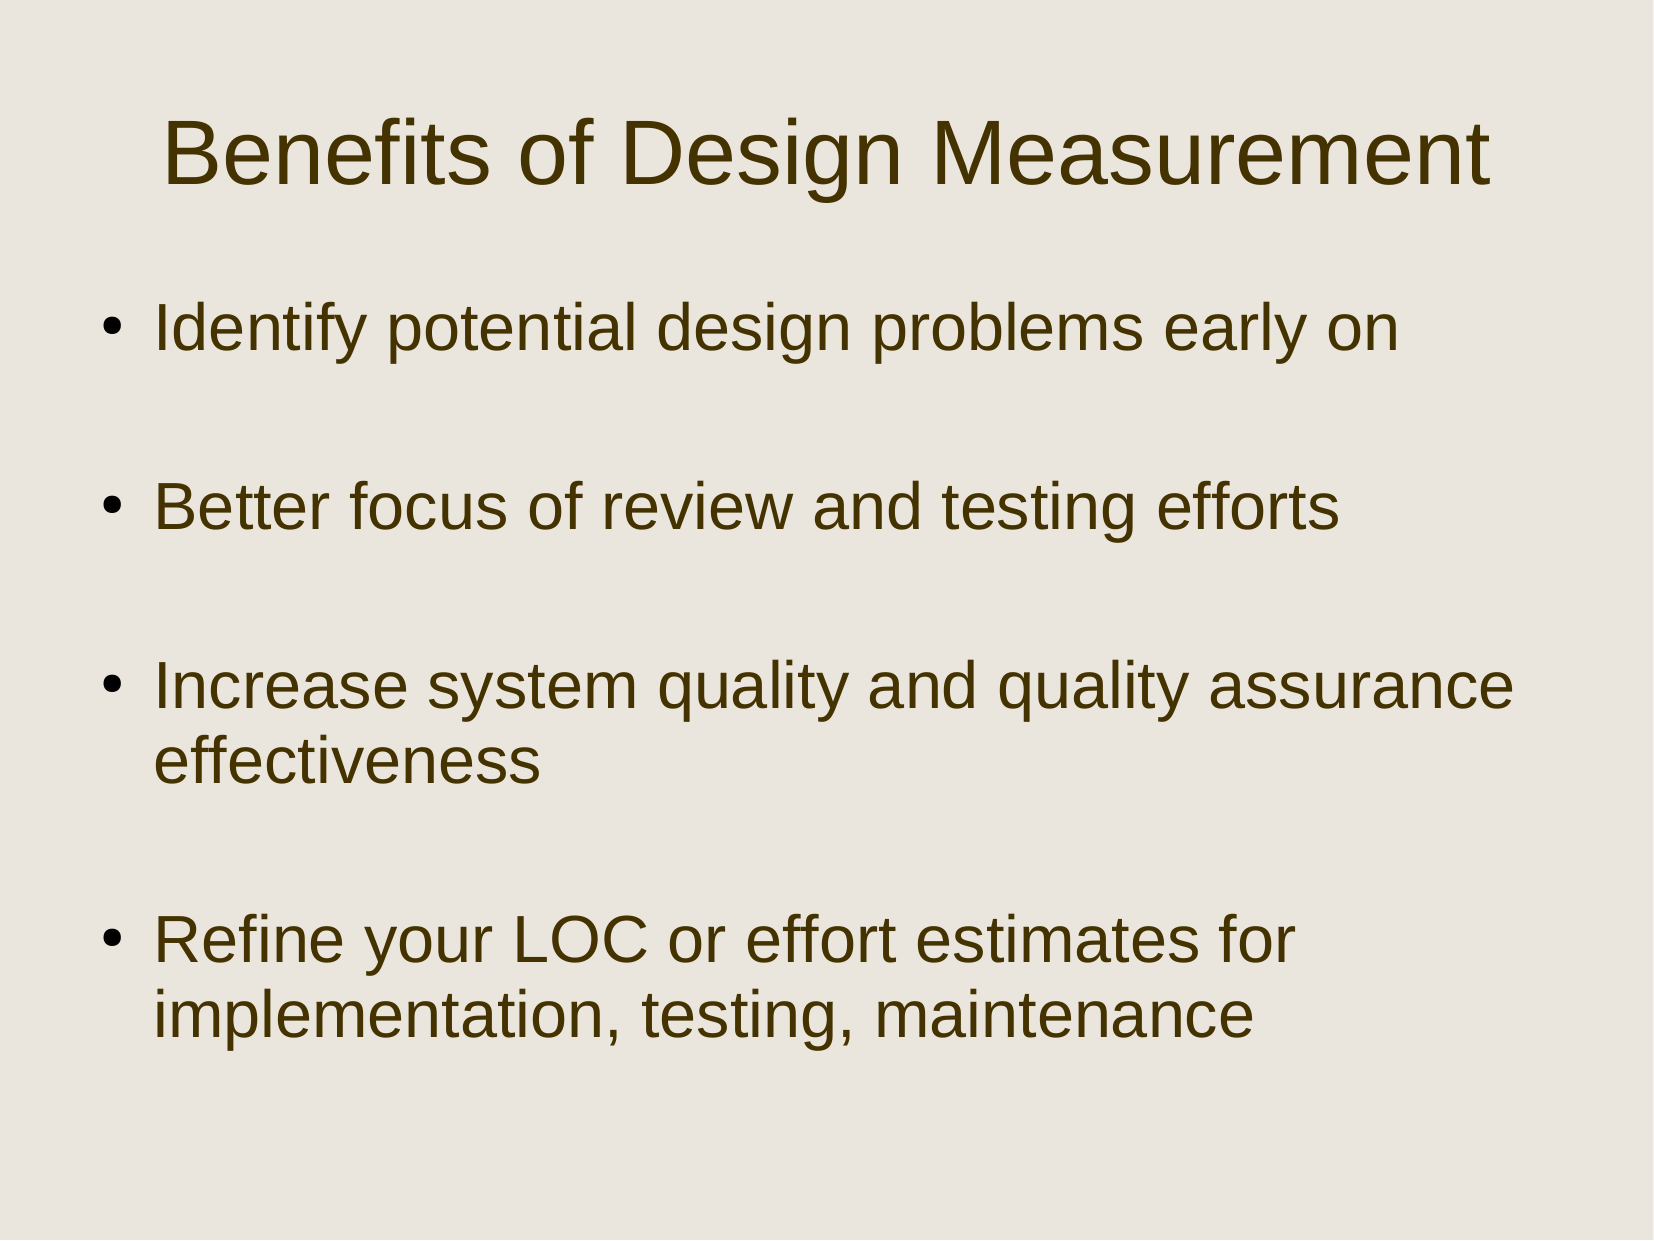

# Benefits of Design Measurement
Identify potential design problems early on
Better focus of review and testing efforts
Increase system quality and quality assurance effectiveness
Refine your LOC or effort estimates for implementation, testing, maintenance